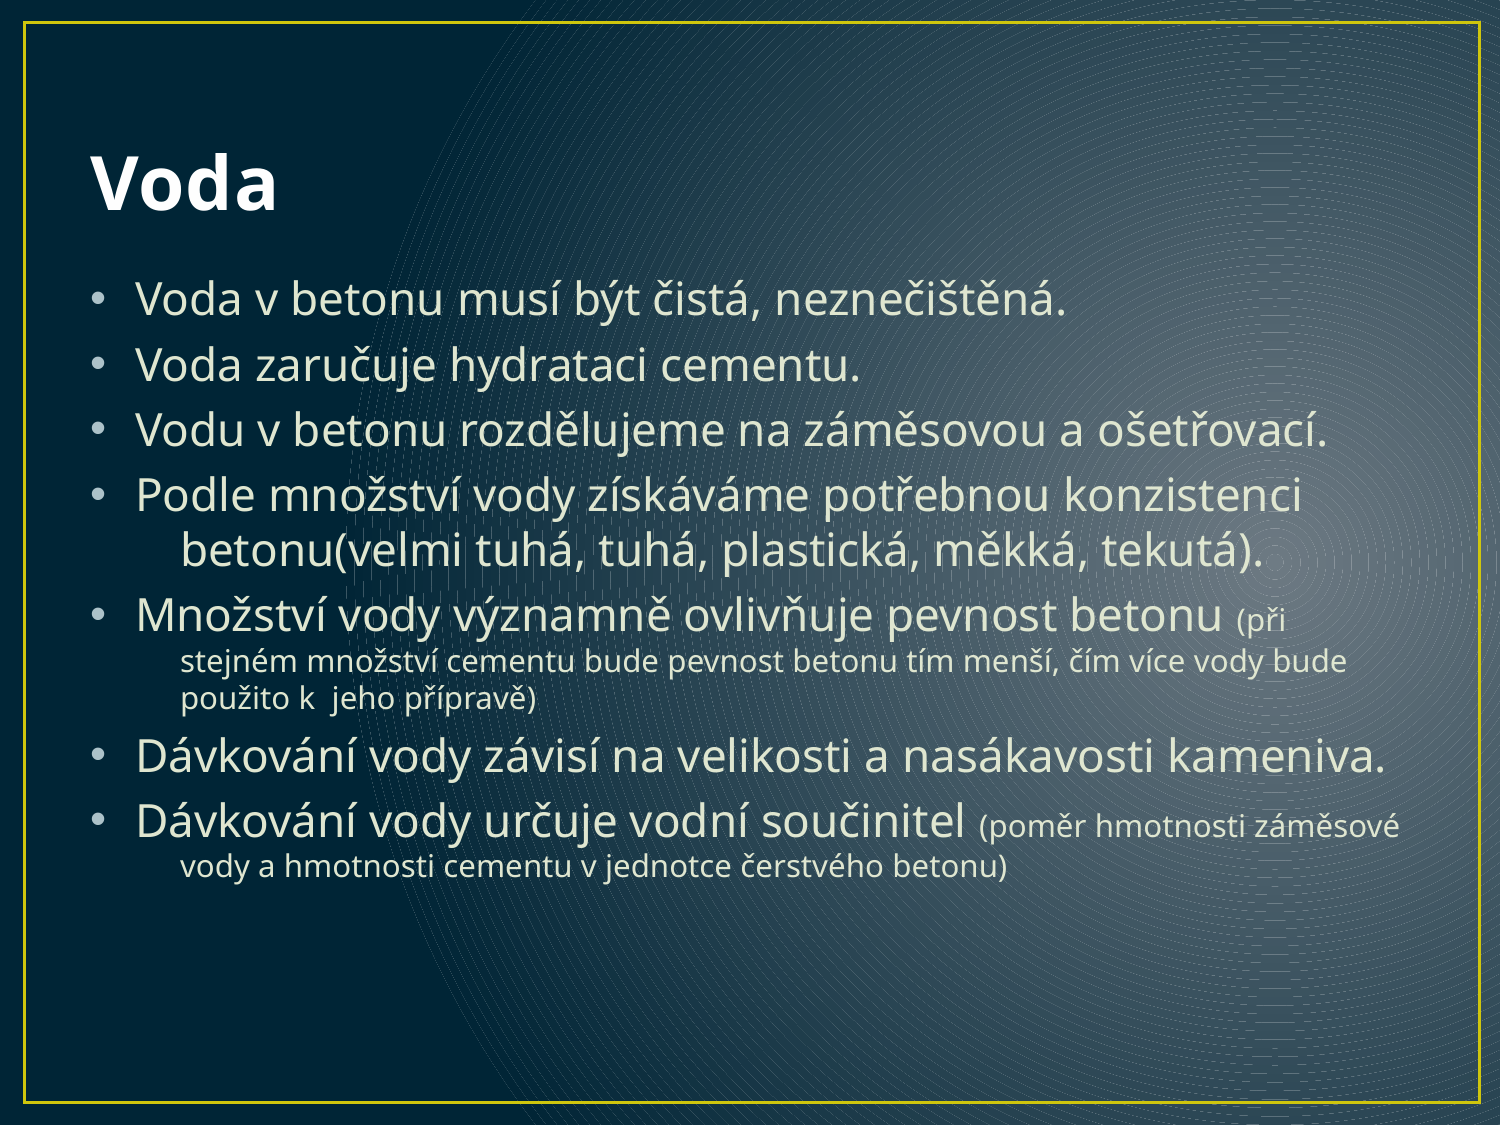

# Voda
Voda v betonu musí být čistá, neznečištěná.
Voda zaručuje hydrataci cementu.
Vodu v betonu rozdělujeme na záměsovou a ošetřovací.
Podle množství vody získáváme potřebnou konzistenci betonu(velmi tuhá, tuhá, plastická, měkká, tekutá).
Množství vody významně ovlivňuje pevnost betonu (při stejném množství cementu bude pevnost betonu tím menší, čím více vody bude použito k jeho přípravě)
Dávkování vody závisí na velikosti a nasákavosti kameniva.
Dávkování vody určuje vodní součinitel (poměr hmotnosti záměsové vody a hmotnosti cementu v jednotce čerstvého betonu)